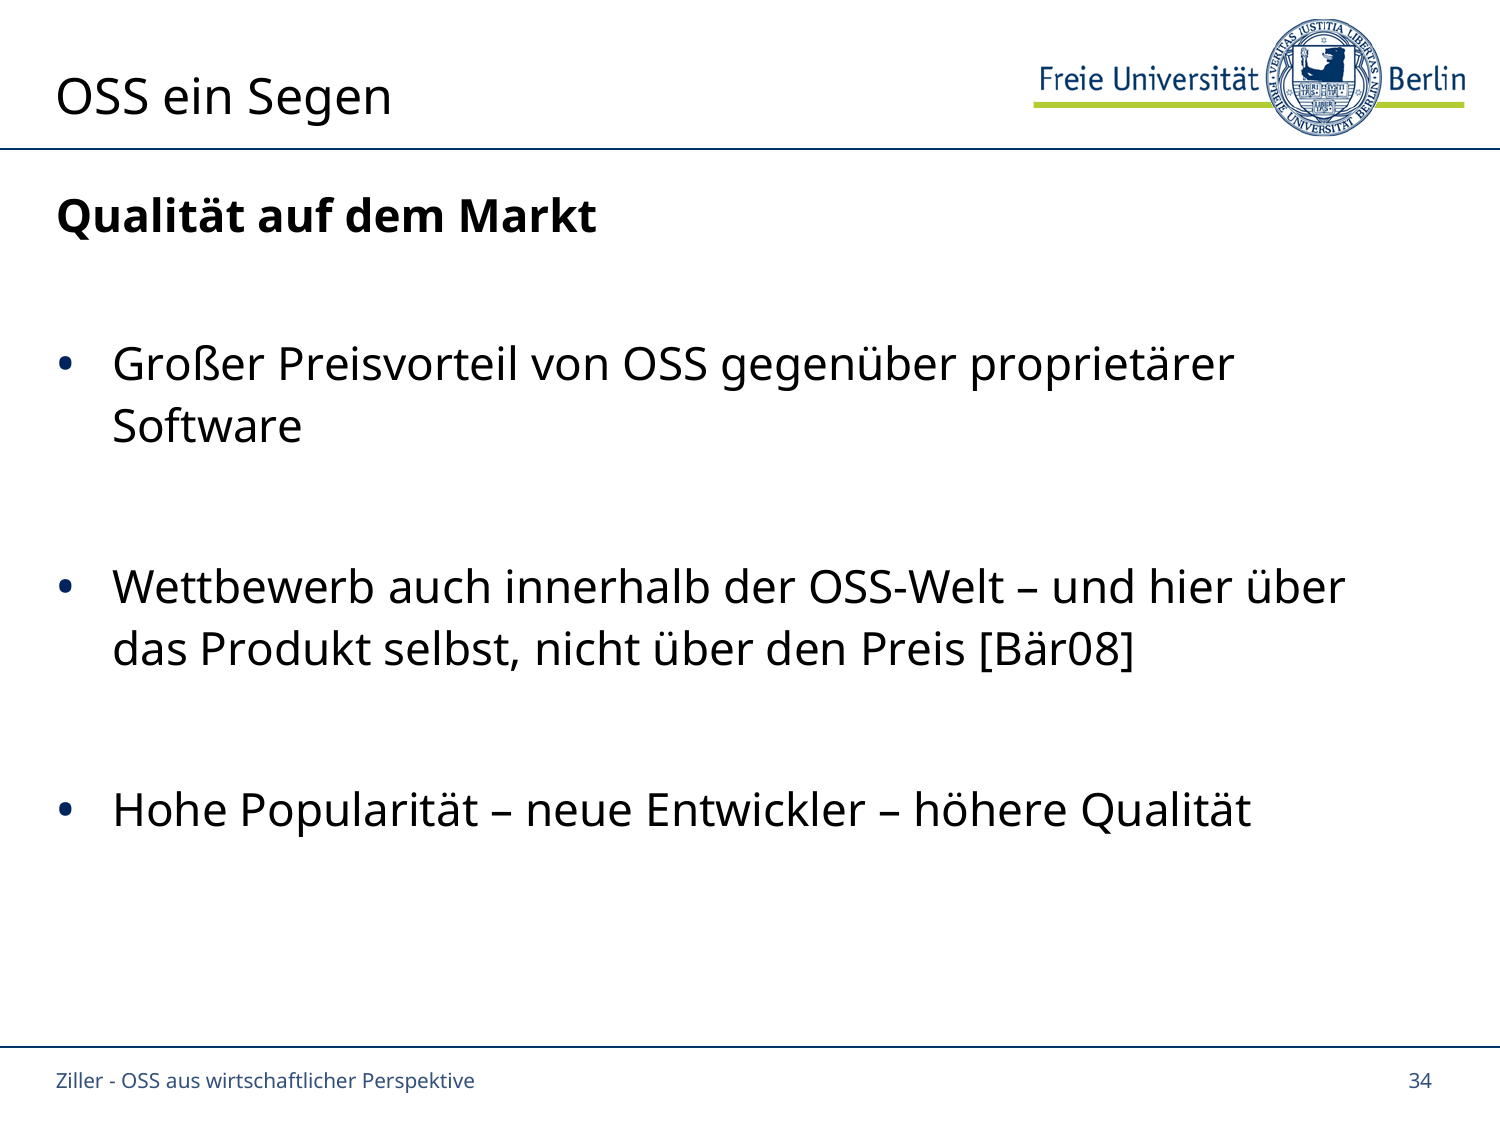

# OSS ein Segen
Qualität auf dem Markt
Großer Preisvorteil von OSS gegenüber proprietärer Software
Wettbewerb auch innerhalb der OSS-Welt – und hier über das Produkt selbst, nicht über den Preis [Bär08]
Hohe Popularität – neue Entwickler – höhere Qualität
Ziller - OSS aus wirtschaftlicher Perspektive
34